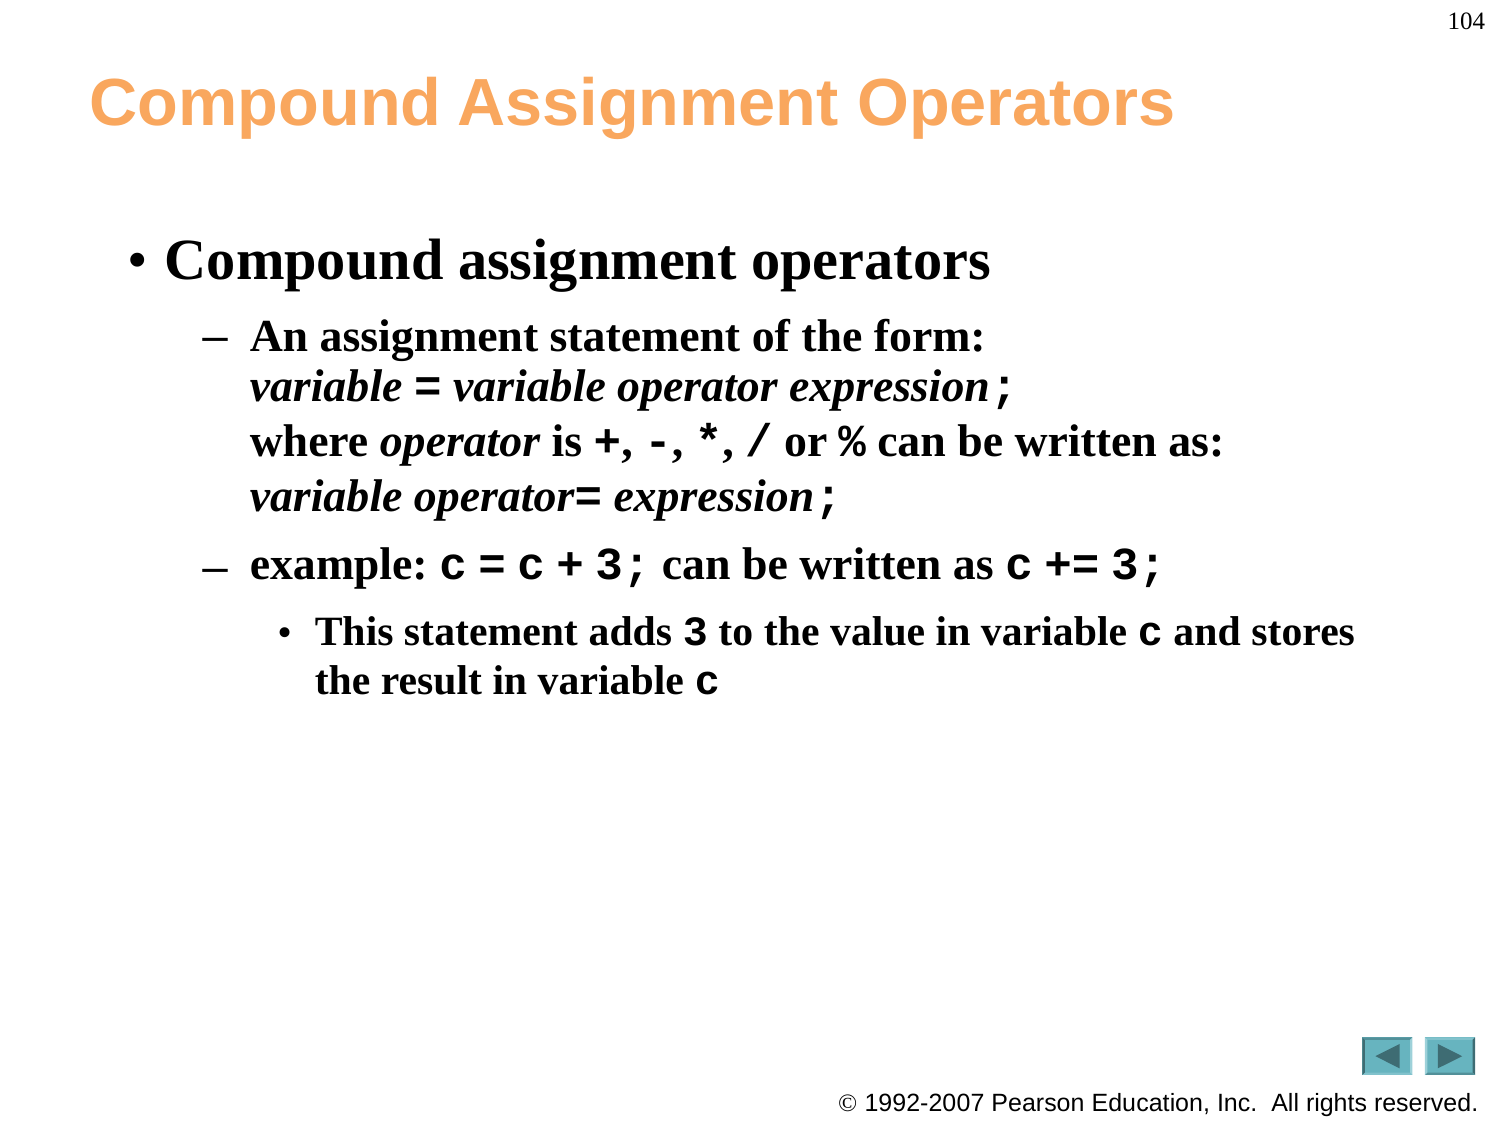

104
# Compound Assignment Operators
Compound assignment operators
An assignment statement of the form:
variable = variable operator expression;
where operator is +, -, *, / or % can be written as:
variable operator= expression;
example: c = c + 3; can be written as c += 3;
This statement adds 3 to the value in variable c and stores the result in variable c